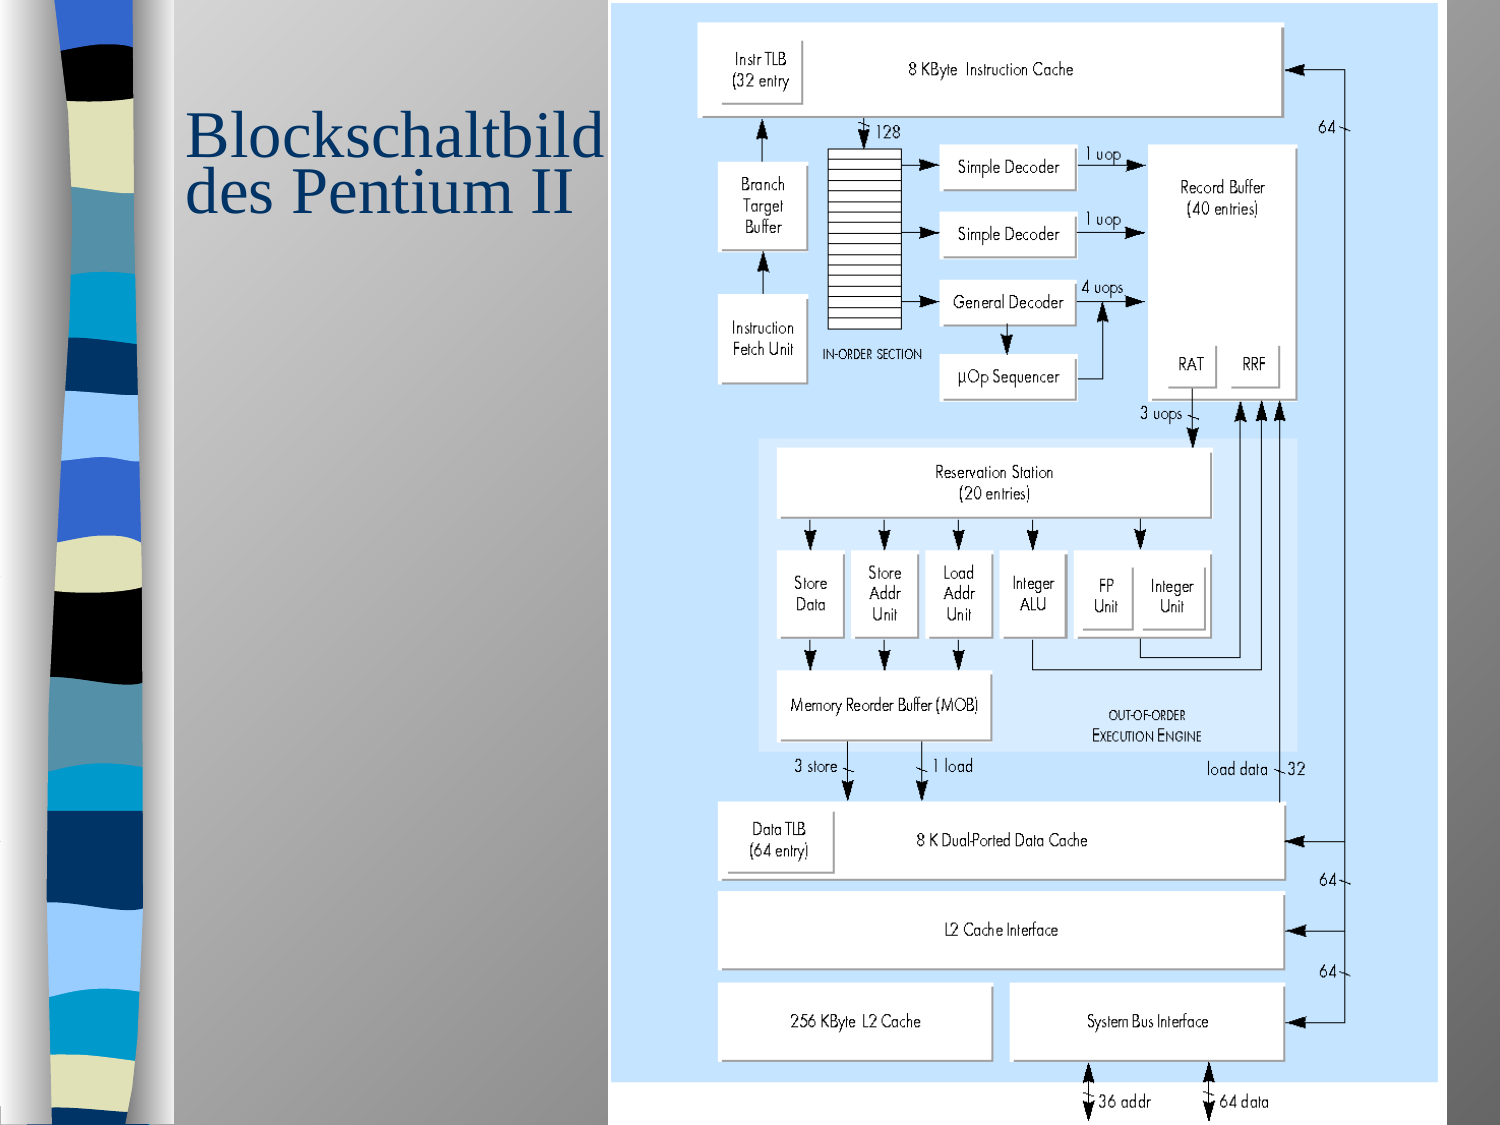

# Blockschaltbild des Pentium II
Massiv parallele Architekturen
55